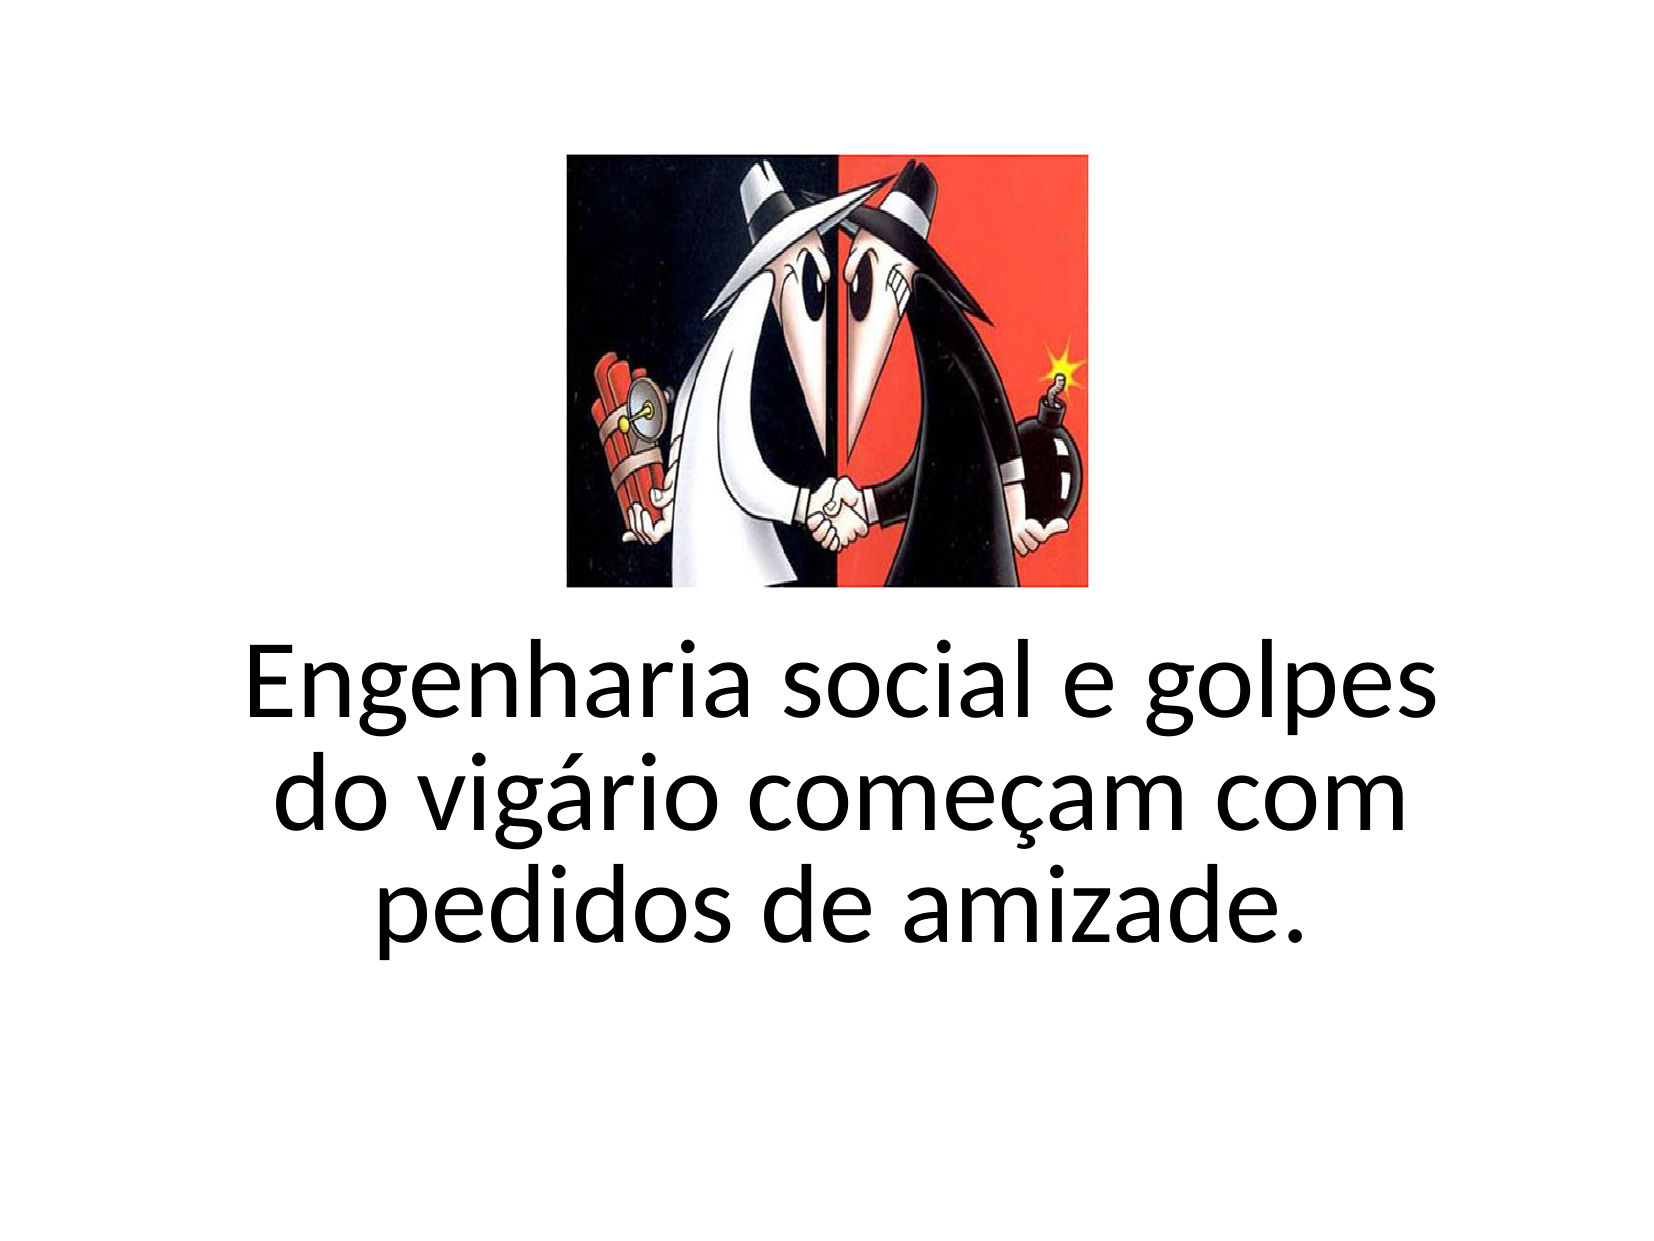

# Engenharia social e golpes do vigário começam com pedidos de amizade.